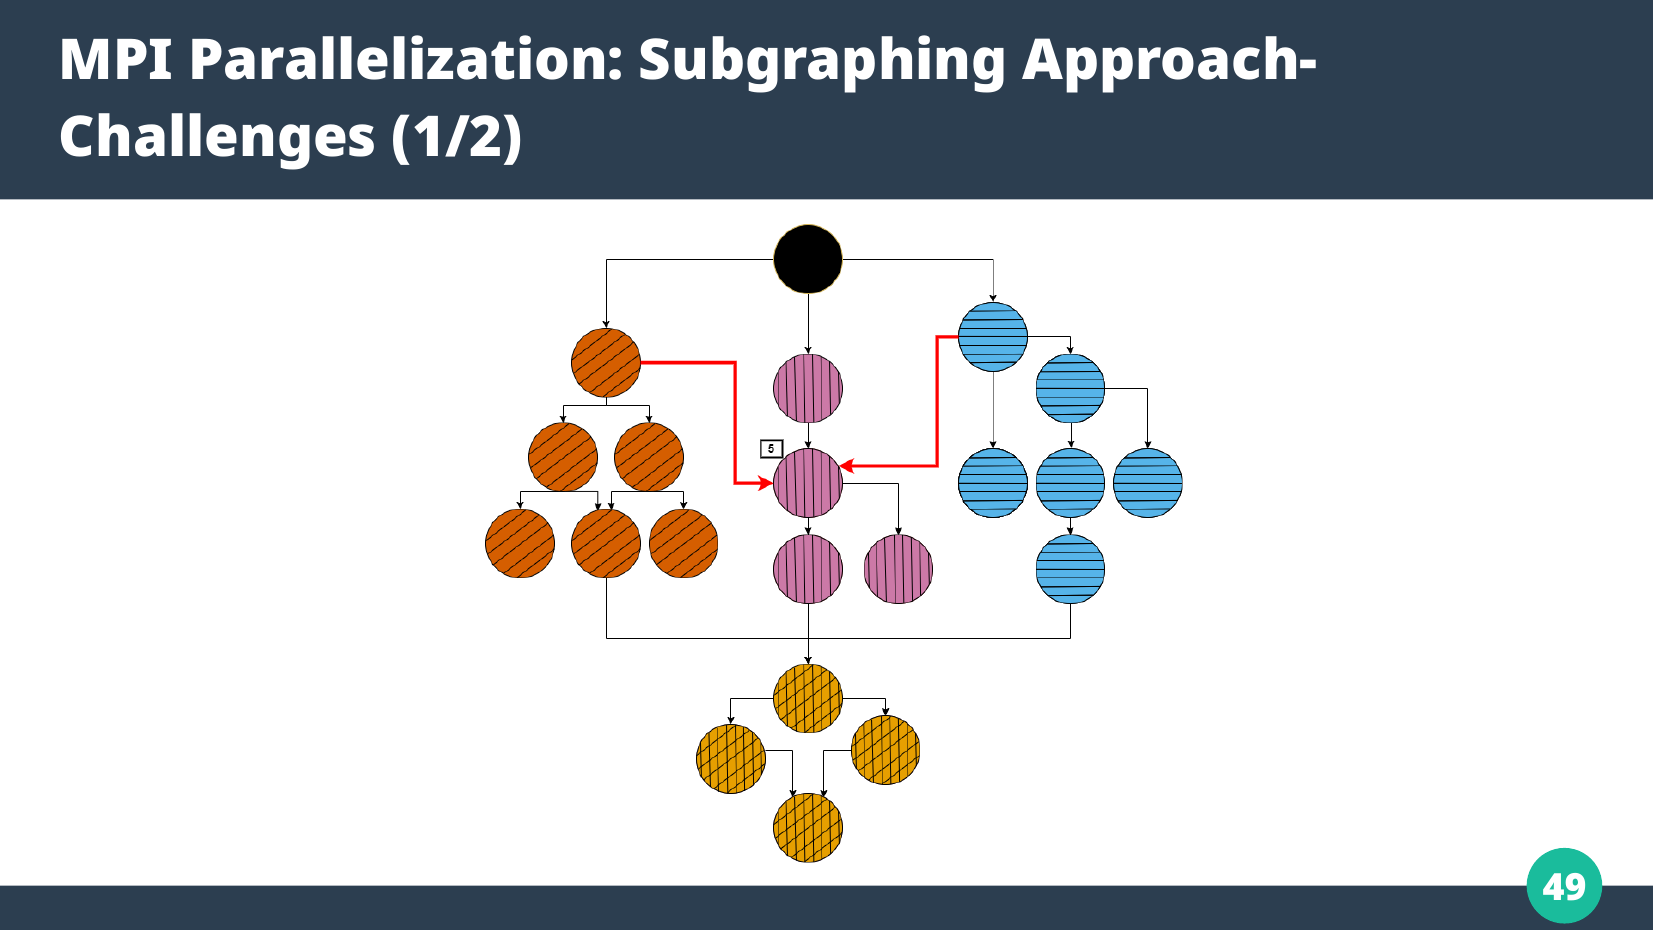

# MPI Parallelization: Subgraphing Approach- Challenges (1/2)